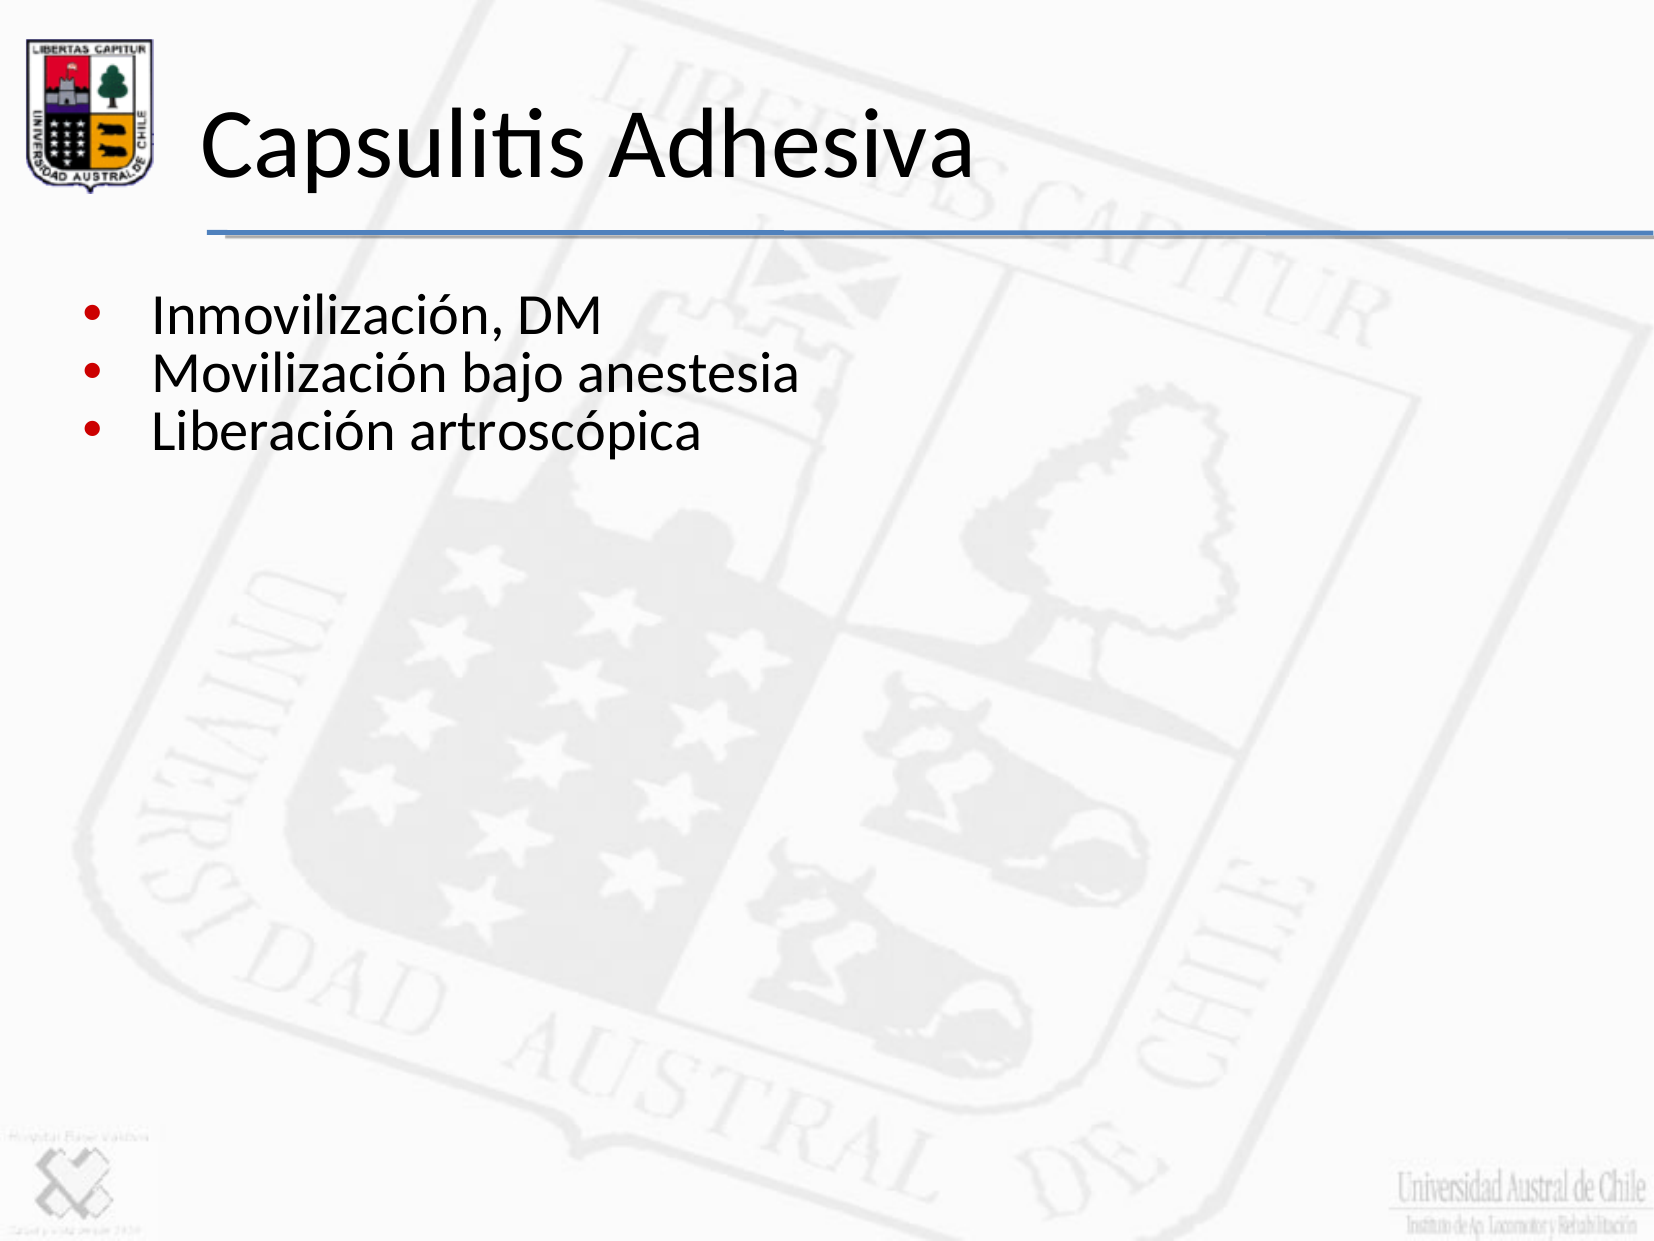

# Capsulitis Adhesiva
Inmovilización, DM
Movilización bajo anestesia
Liberación artroscópica